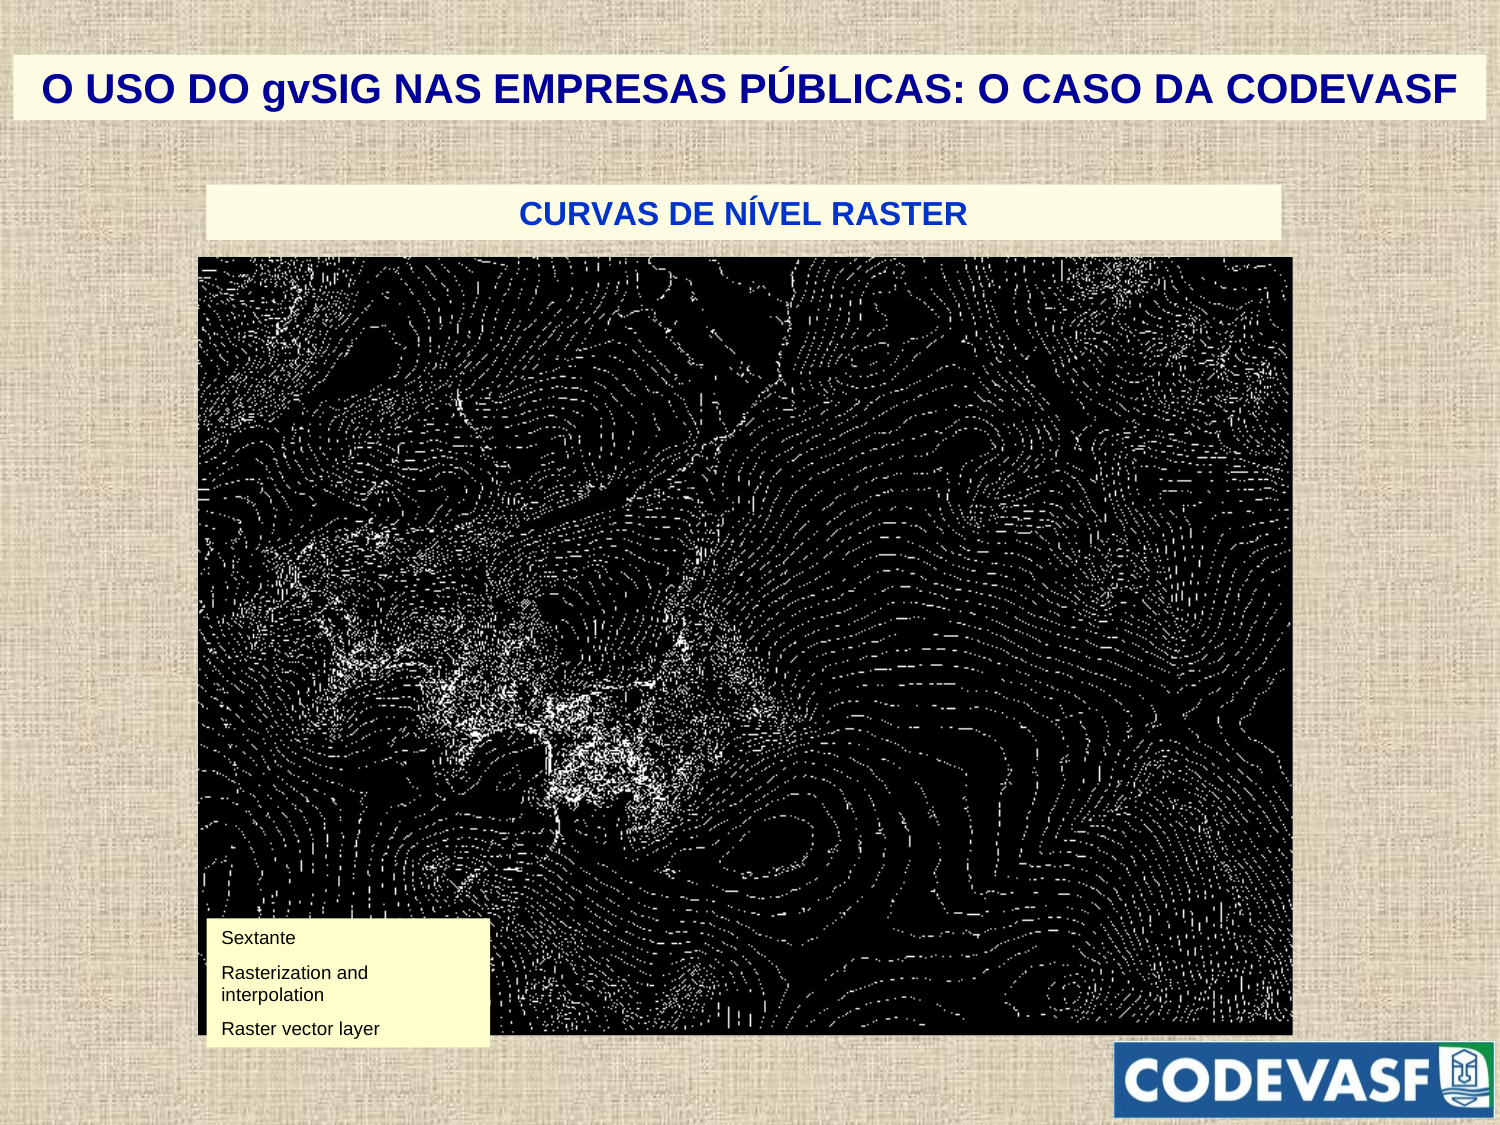

O USO DO gvSIG NAS EMPRESAS PÚBLICAS: O CASO DA CODEVASF
CURVAS DE NÍVEL RASTER
Sextante
Rasterization and interpolation
Raster vector layer